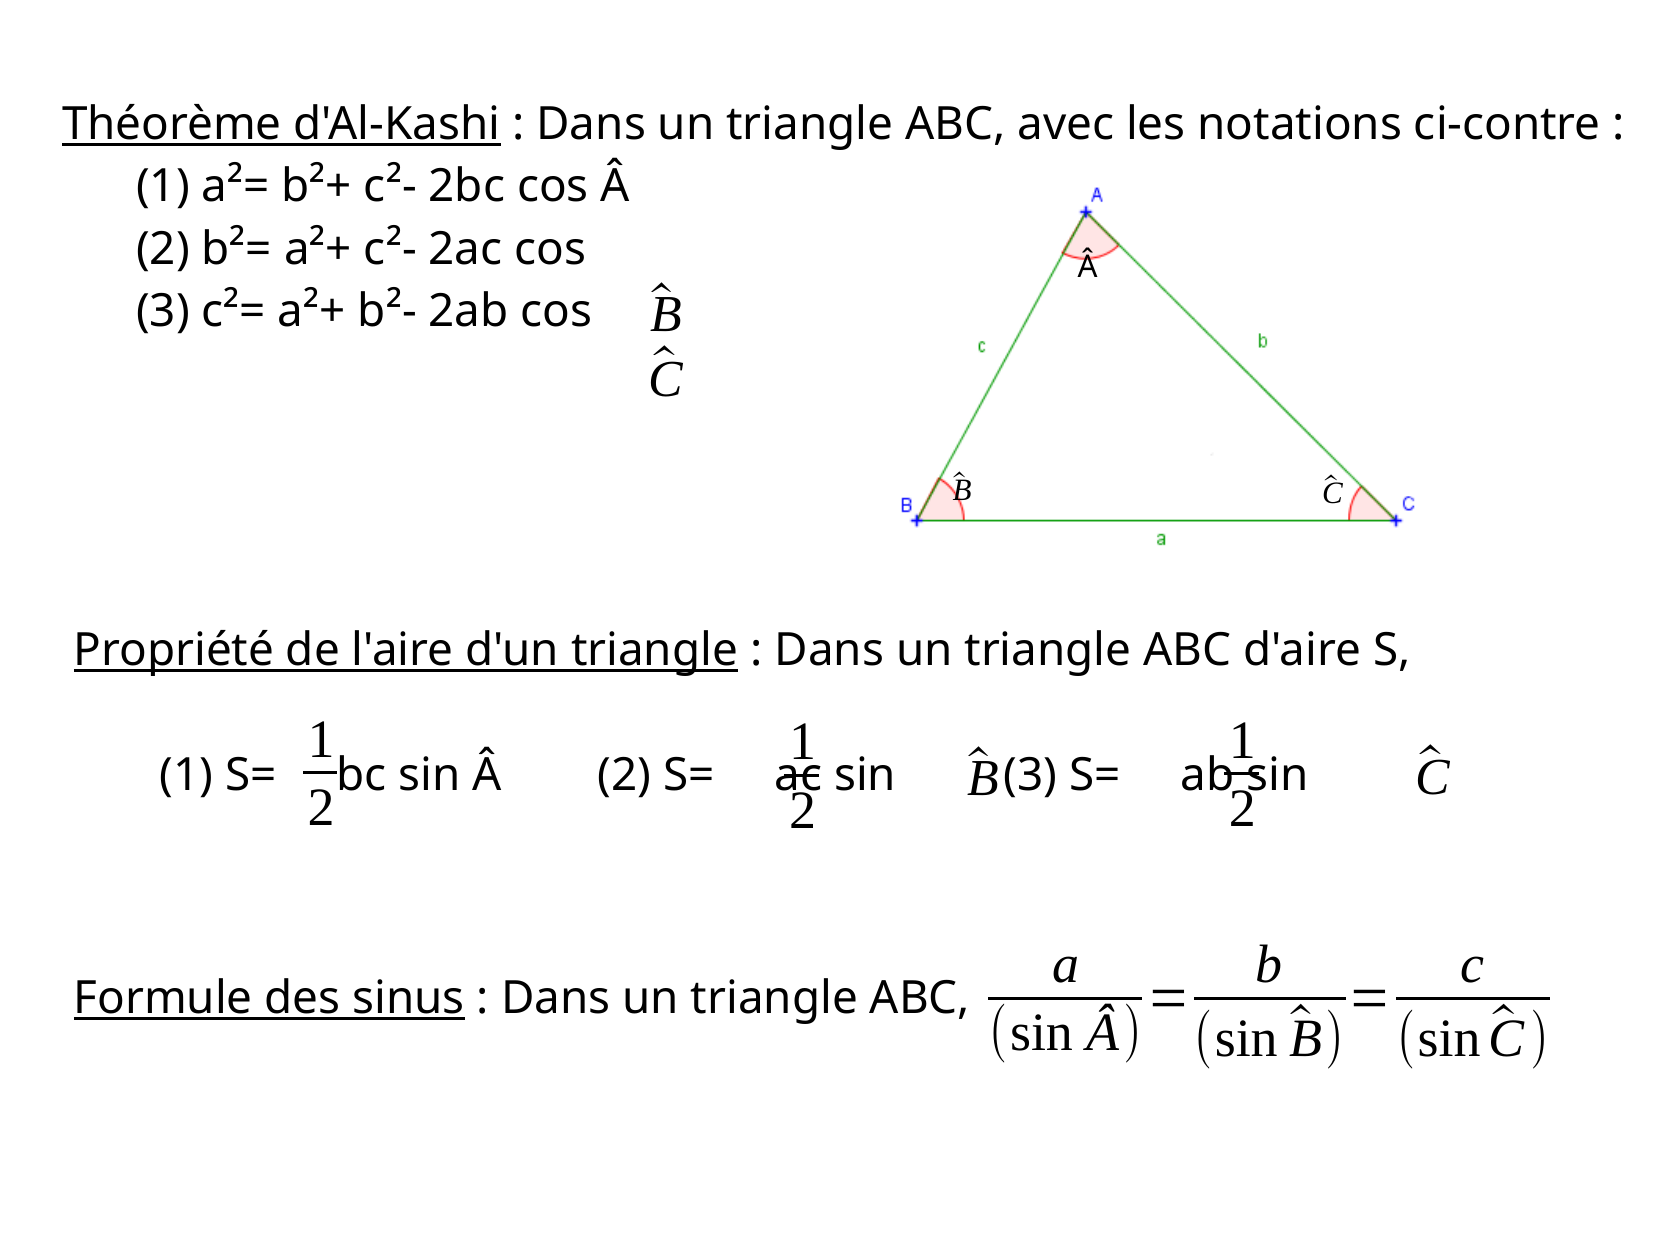

Théorème d'Al-Kashi : Dans un triangle ABC, avec les notations ci-contre :
	(1) a²= b²+ c²- 2bc cos Â
	(2) b²= a²+ c²- 2ac cos
	(3) c²= a²+ b²- 2ab cos
Â
Propriété de l'aire d'un triangle : Dans un triangle ABC d'aire S,
	 (1) S= bc sin Â (2) S= ac sin (3) S= ab sin
Formule des sinus : Dans un triangle ABC,